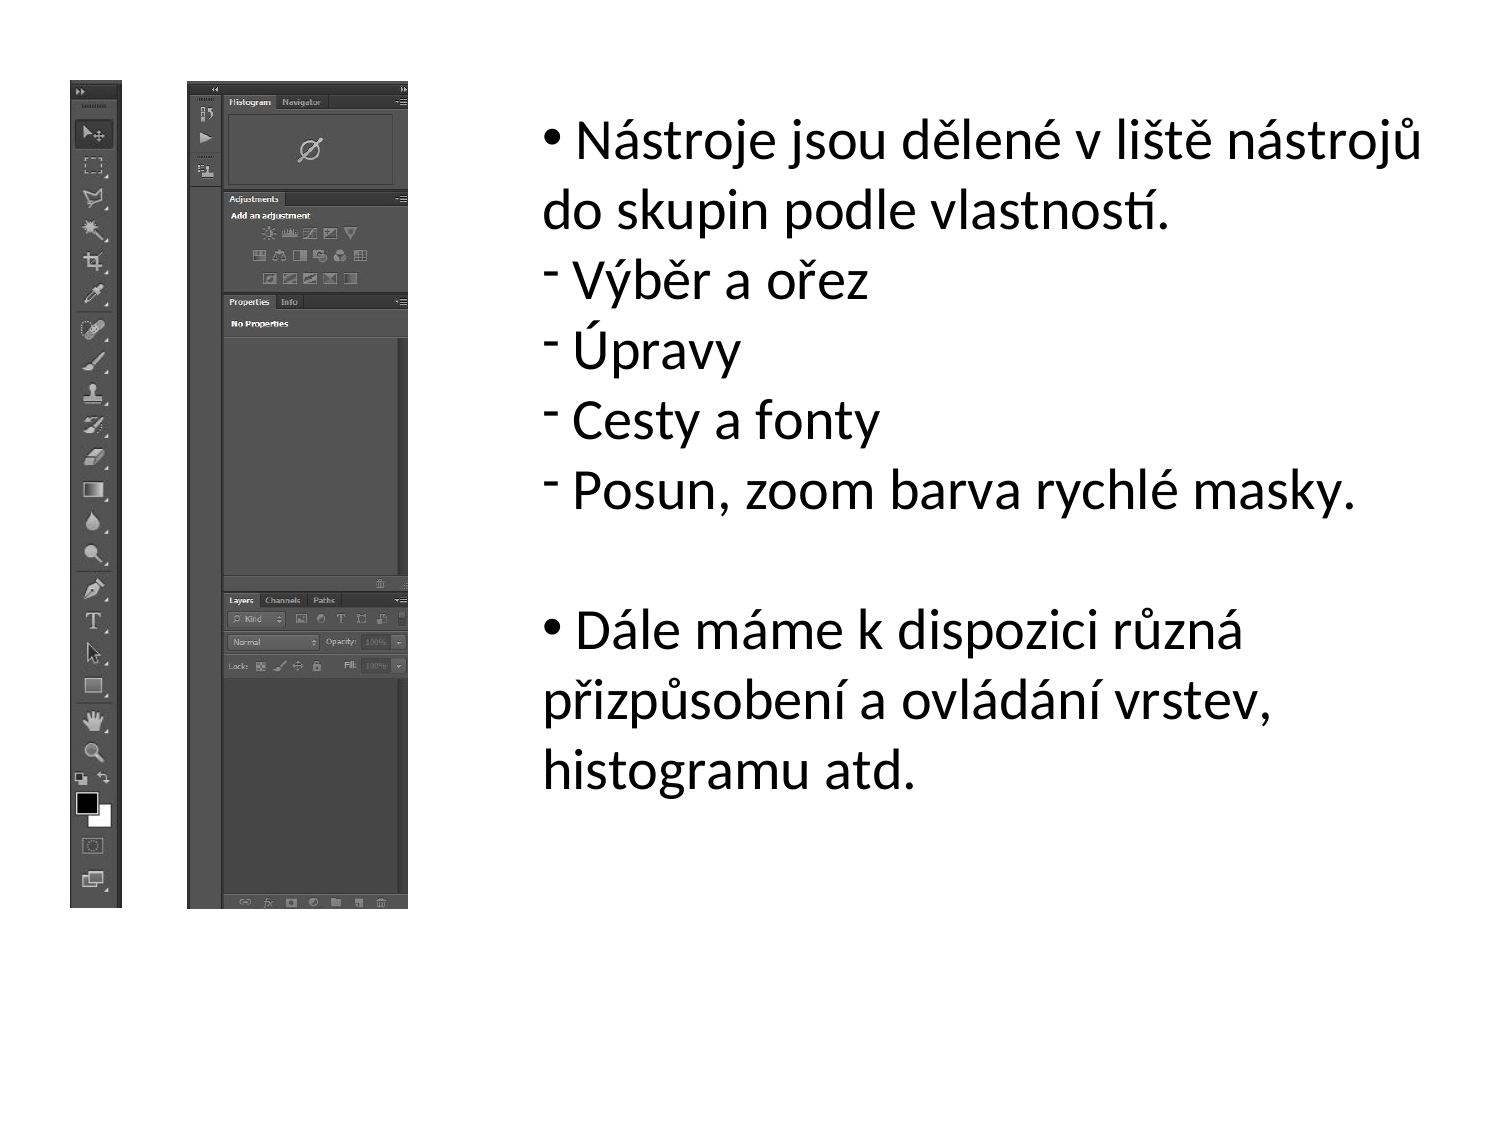

Nástroje jsou dělené v liště nástrojů do skupin podle vlastností.
 Výběr a ořez
 Úpravy
 Cesty a fonty
 Posun, zoom barva rychlé masky.
 Dále máme k dispozici různá přizpůsobení a ovládání vrstev, histogramu atd.